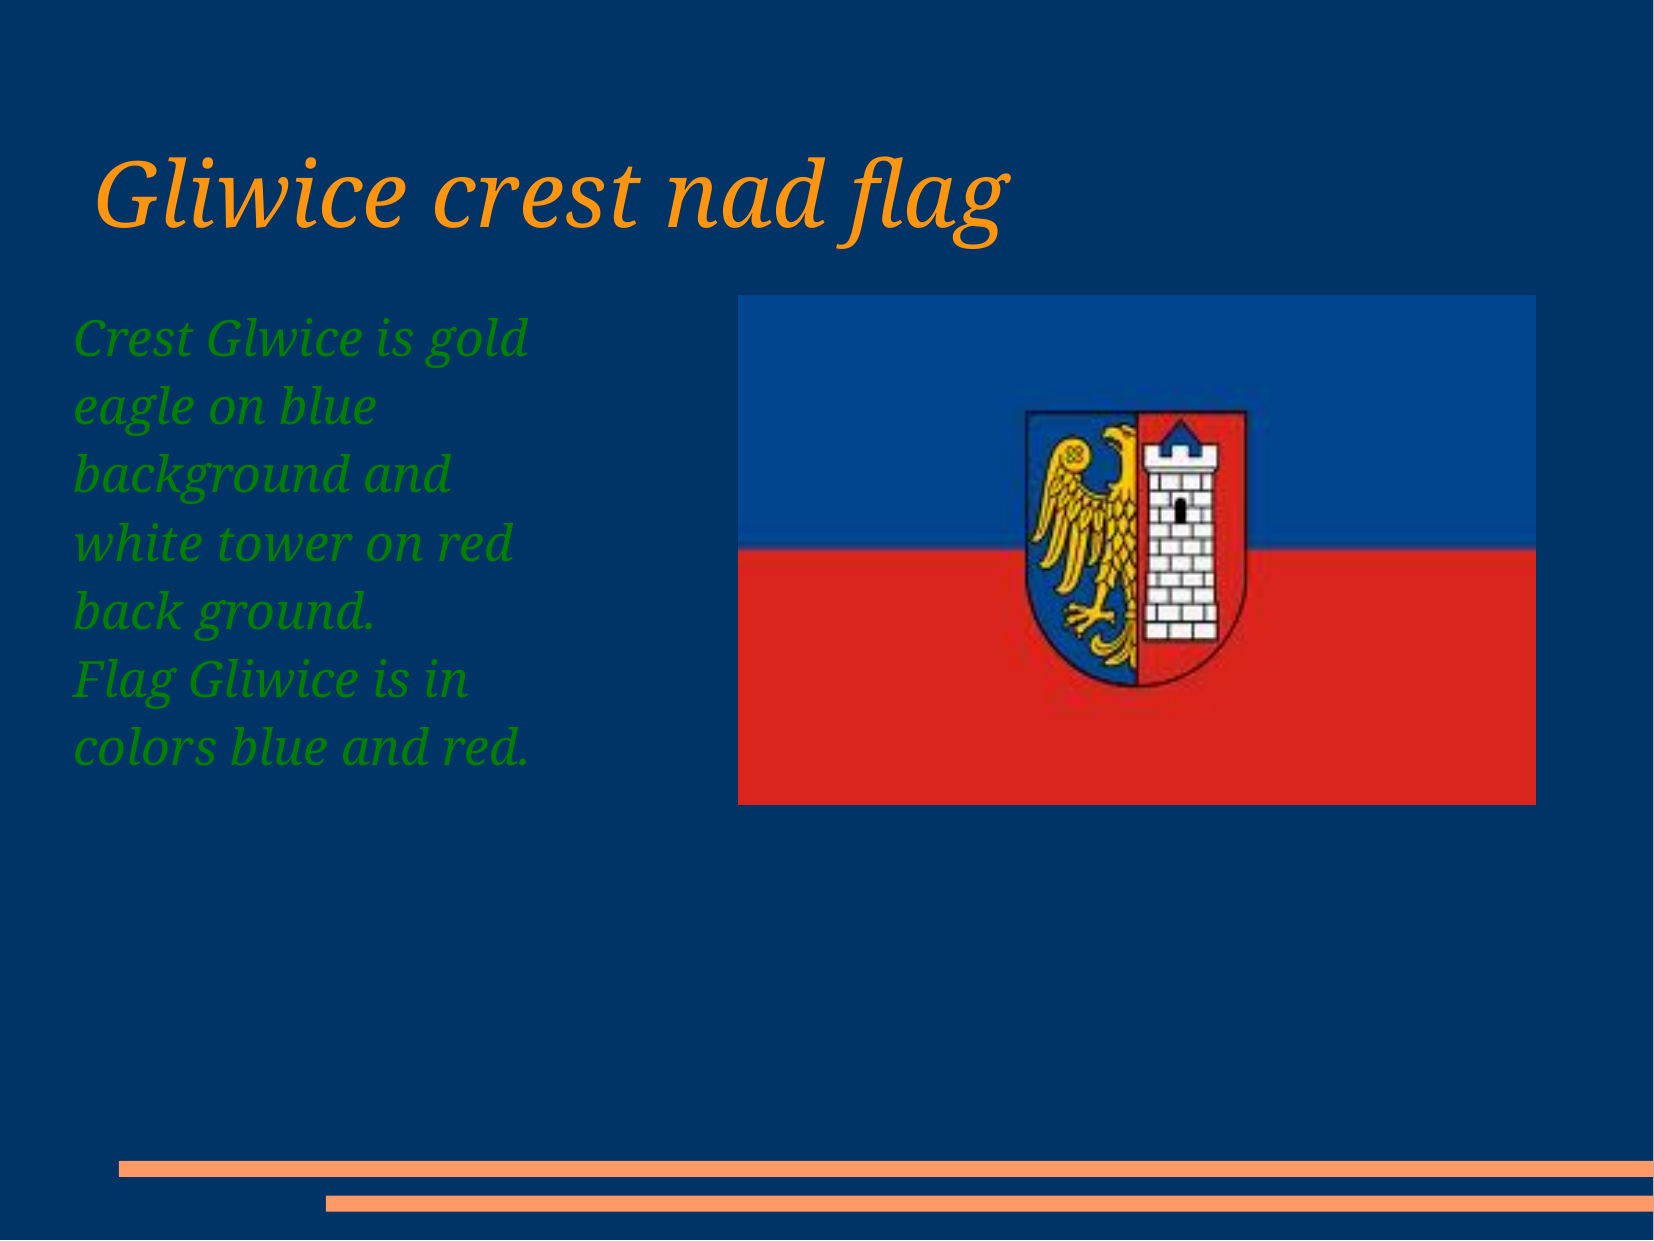

# Gliwice crest nad flag
Crest Glwice is gold eagle on blue background and white tower on red back ground.
Flag Gliwice is in colors blue and red.